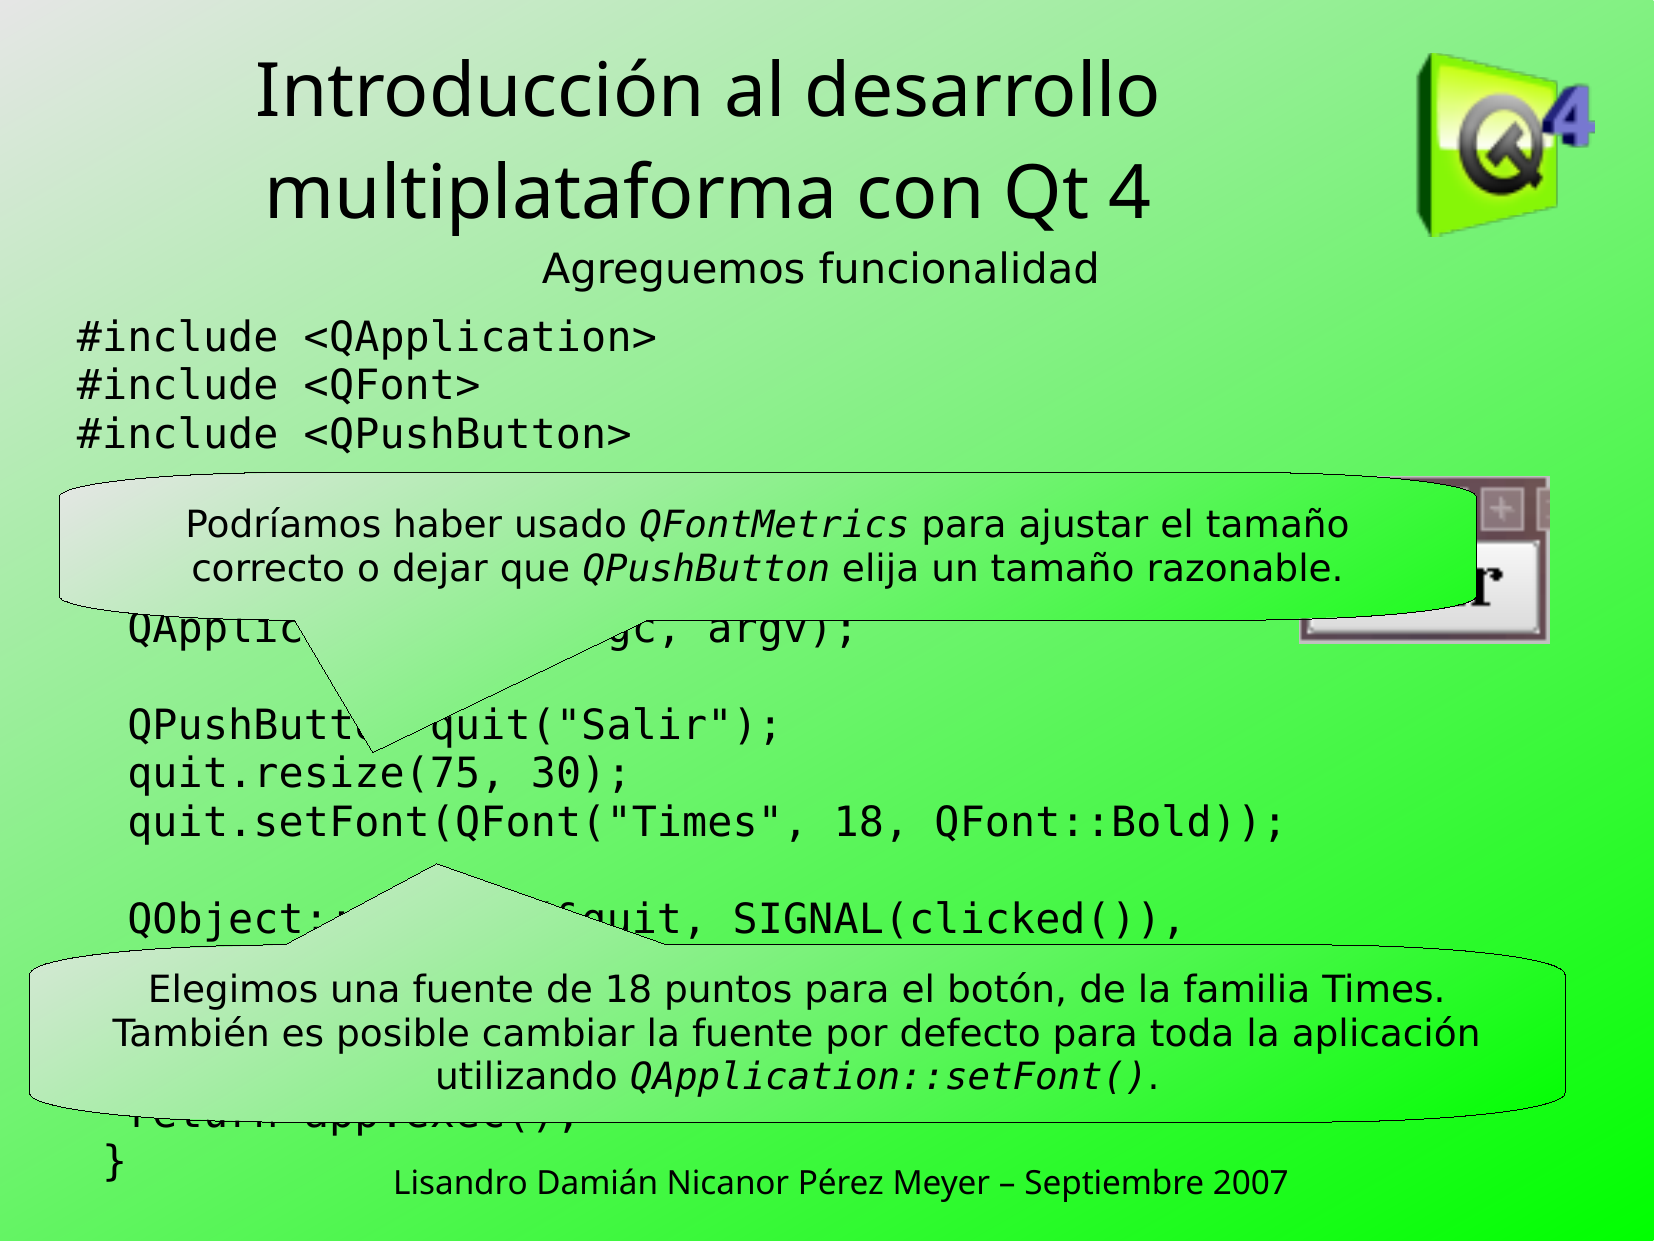

# Introducción al desarrollo multiplataforma con Qt 4
Agreguemos funcionalidad
#include <QApplication>
#include <QFont>
#include <QPushButton>
int main(int argc, char *argv[])
{
 QApplication app(argc, argv);
 QPushButton quit("Salir");
 quit.resize(75, 30);
 quit.setFont(QFont("Times", 18, QFont::Bold));
 QObject::connect(&quit, SIGNAL(clicked()),
 &app, SLOT(quit()));
 quit.show();
 return app.exec();
 }
Podríamos haber usado QFontMetrics para ajustar el tamaño correcto o dejar que QPushButton elija un tamaño razonable.
Elegimos una fuente de 18 puntos para el botón, de la familia Times. También es posible cambiar la fuente por defecto para toda la aplicación utilizando QApplication::setFont().
Lisandro Damián Nicanor Pérez Meyer – Septiembre 2007